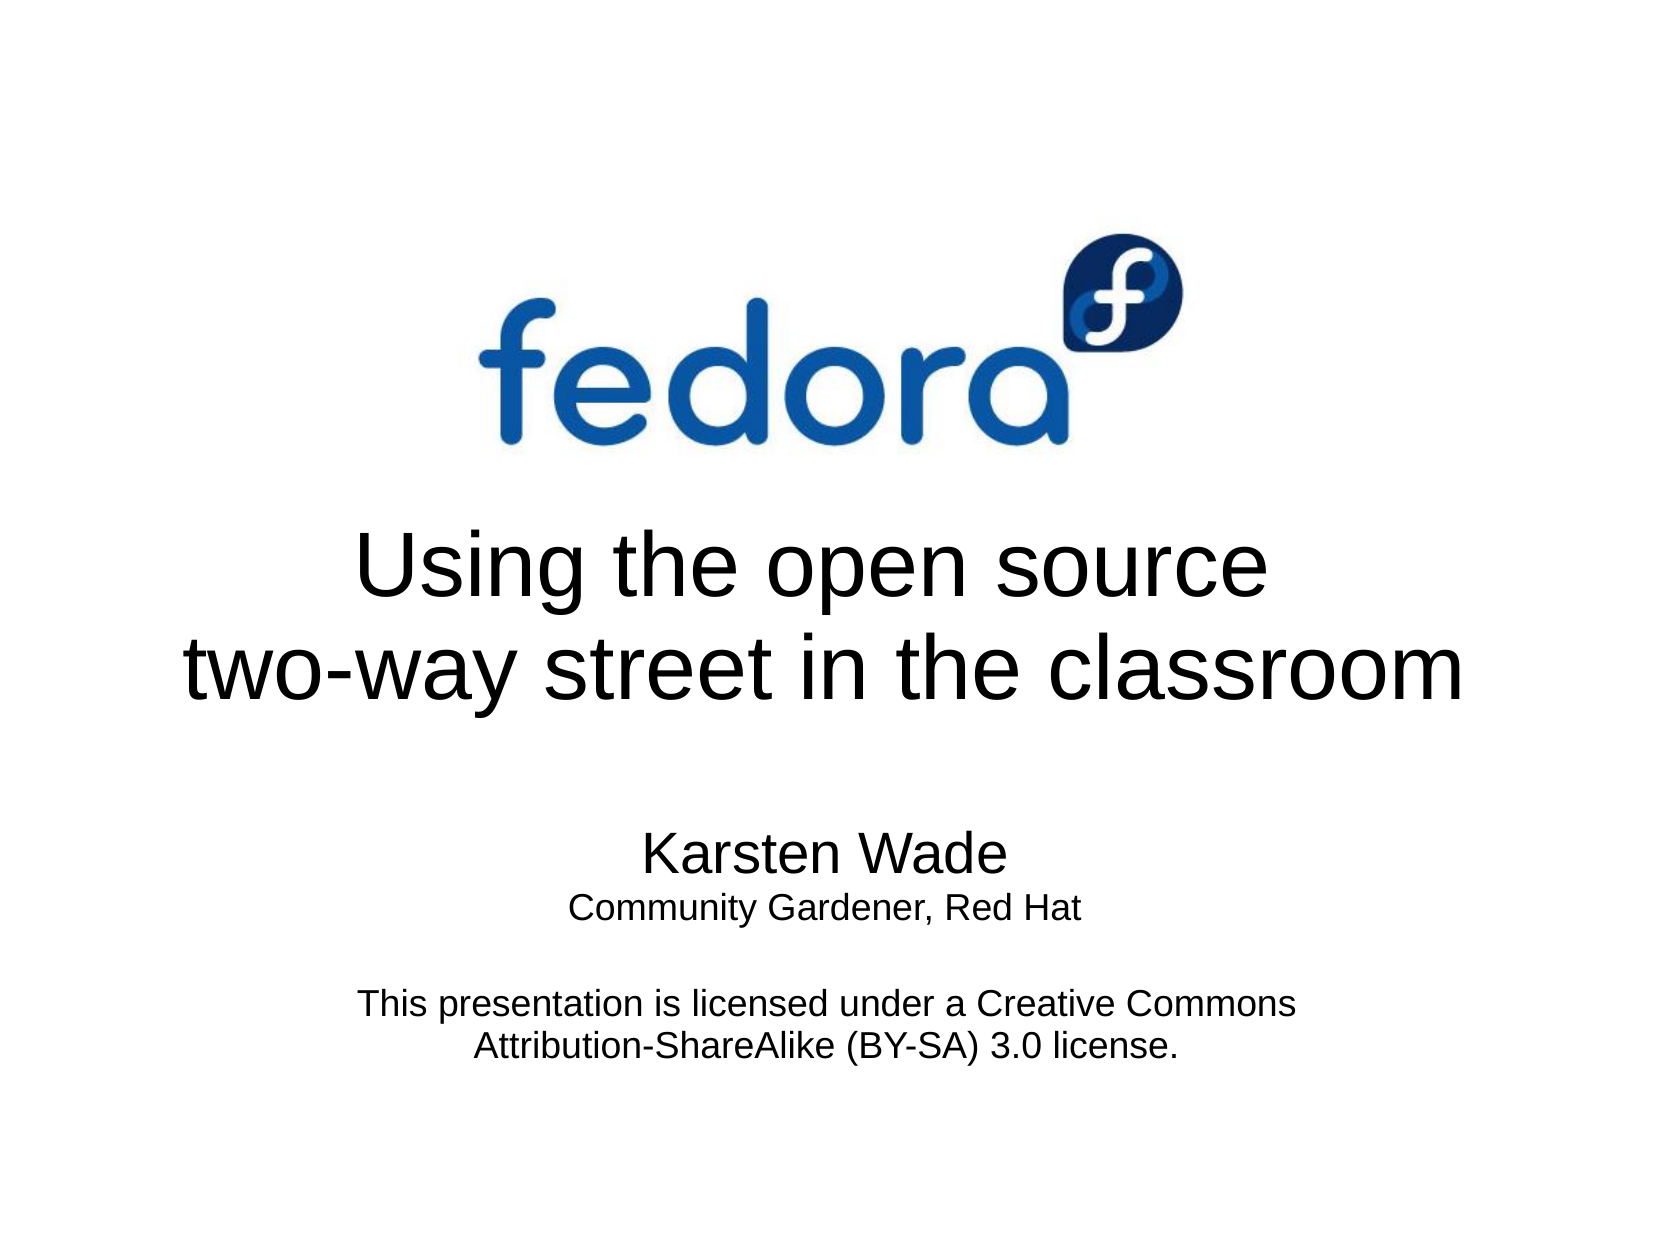

# Using the open source two-way street in the classroom Karsten Wade Community Gardener, Red Hat
This presentation is licensed under a Creative Commons
Attribution-ShareAlike (BY-SA) 3.0 license.